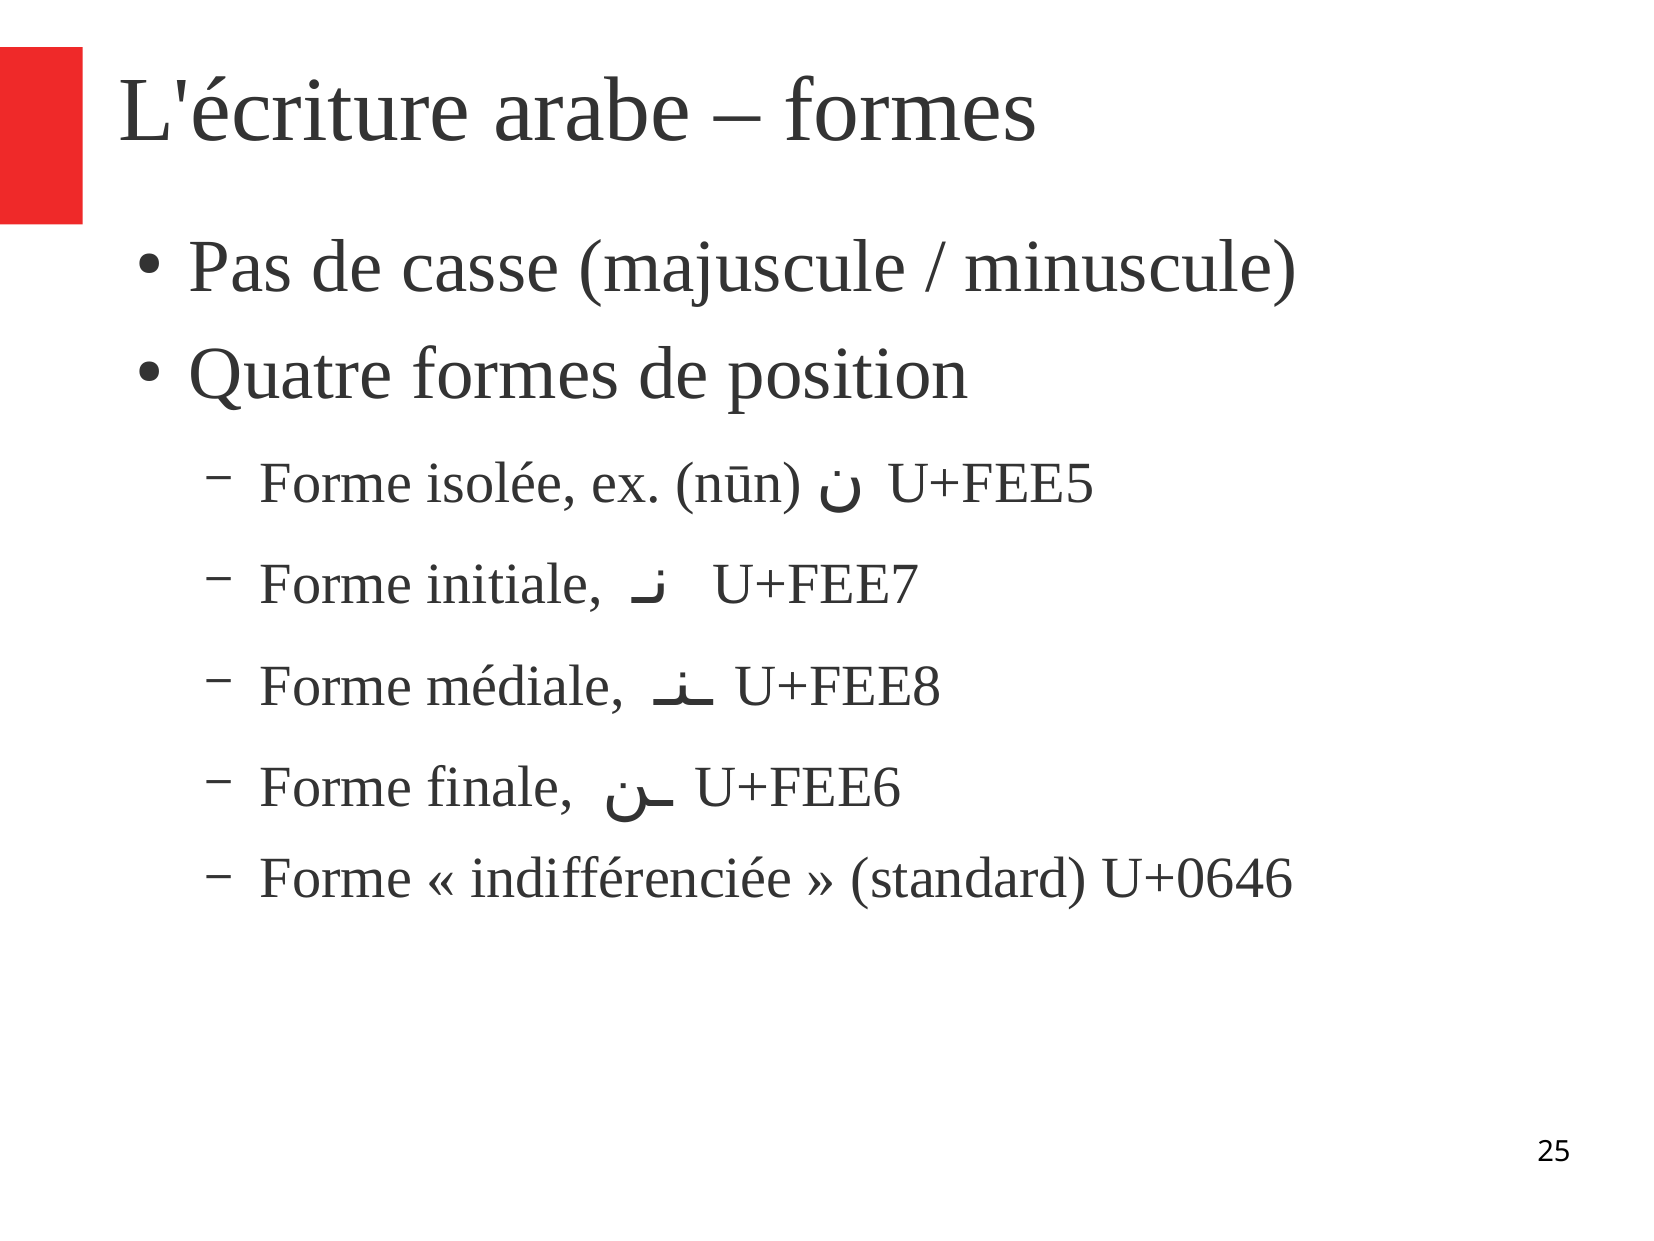

# L'écriture arabe – formes
Pas de casse (majuscule / minuscule)
Quatre formes de position
Forme isolée, ex. (nūn) ن U+FEE5
Forme initiale, نـ U+FEE7
Forme médiale, ـنـ U+FEE8
Forme finale, ـن U+FEE6
Forme « indifférenciée » (standard) U+0646
25